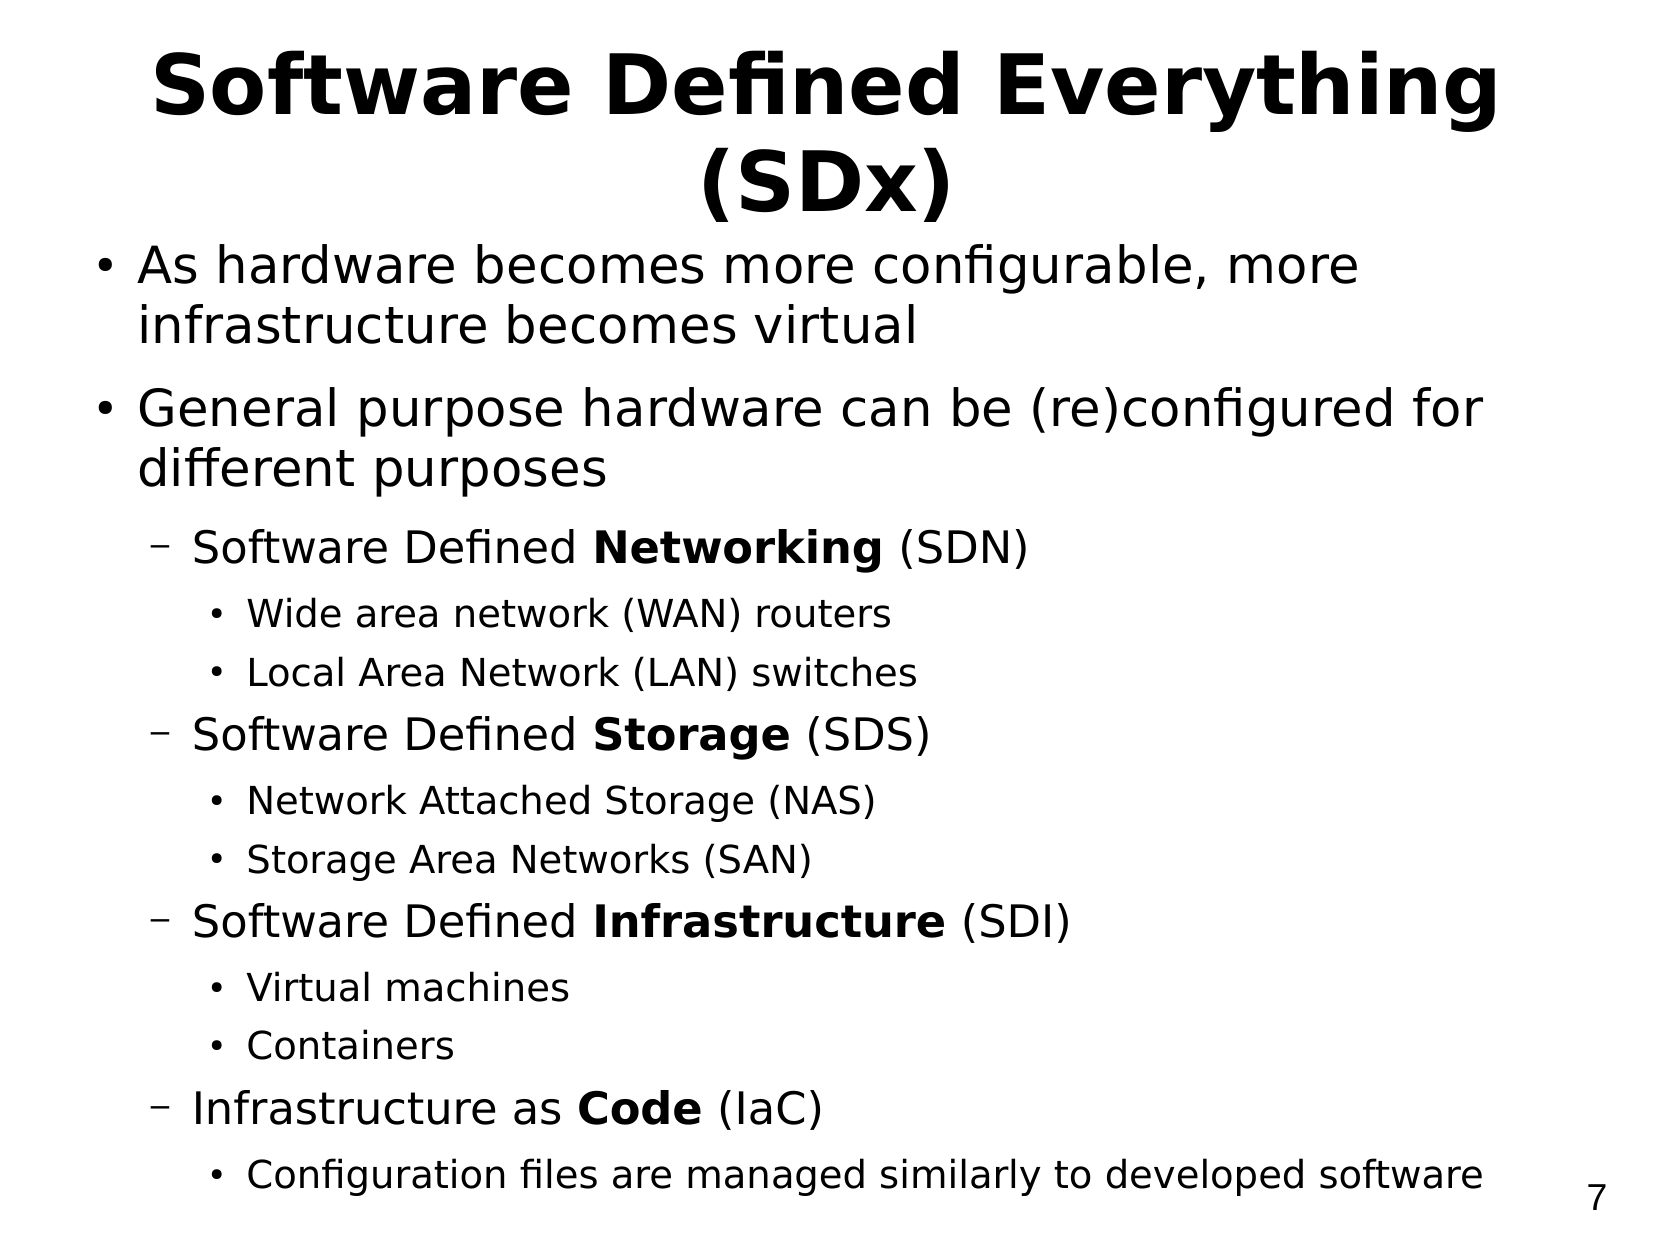

# Software Defined Everything (SDx)
As hardware becomes more configurable, more infrastructure becomes virtual
General purpose hardware can be (re)configured for different purposes
Software Defined Networking (SDN)
Wide area network (WAN) routers
Local Area Network (LAN) switches
Software Defined Storage (SDS)
Network Attached Storage (NAS)
Storage Area Networks (SAN)
Software Defined Infrastructure (SDI)
Virtual machines
Containers
Infrastructure as Code (IaC)
Configuration files are managed similarly to developed software